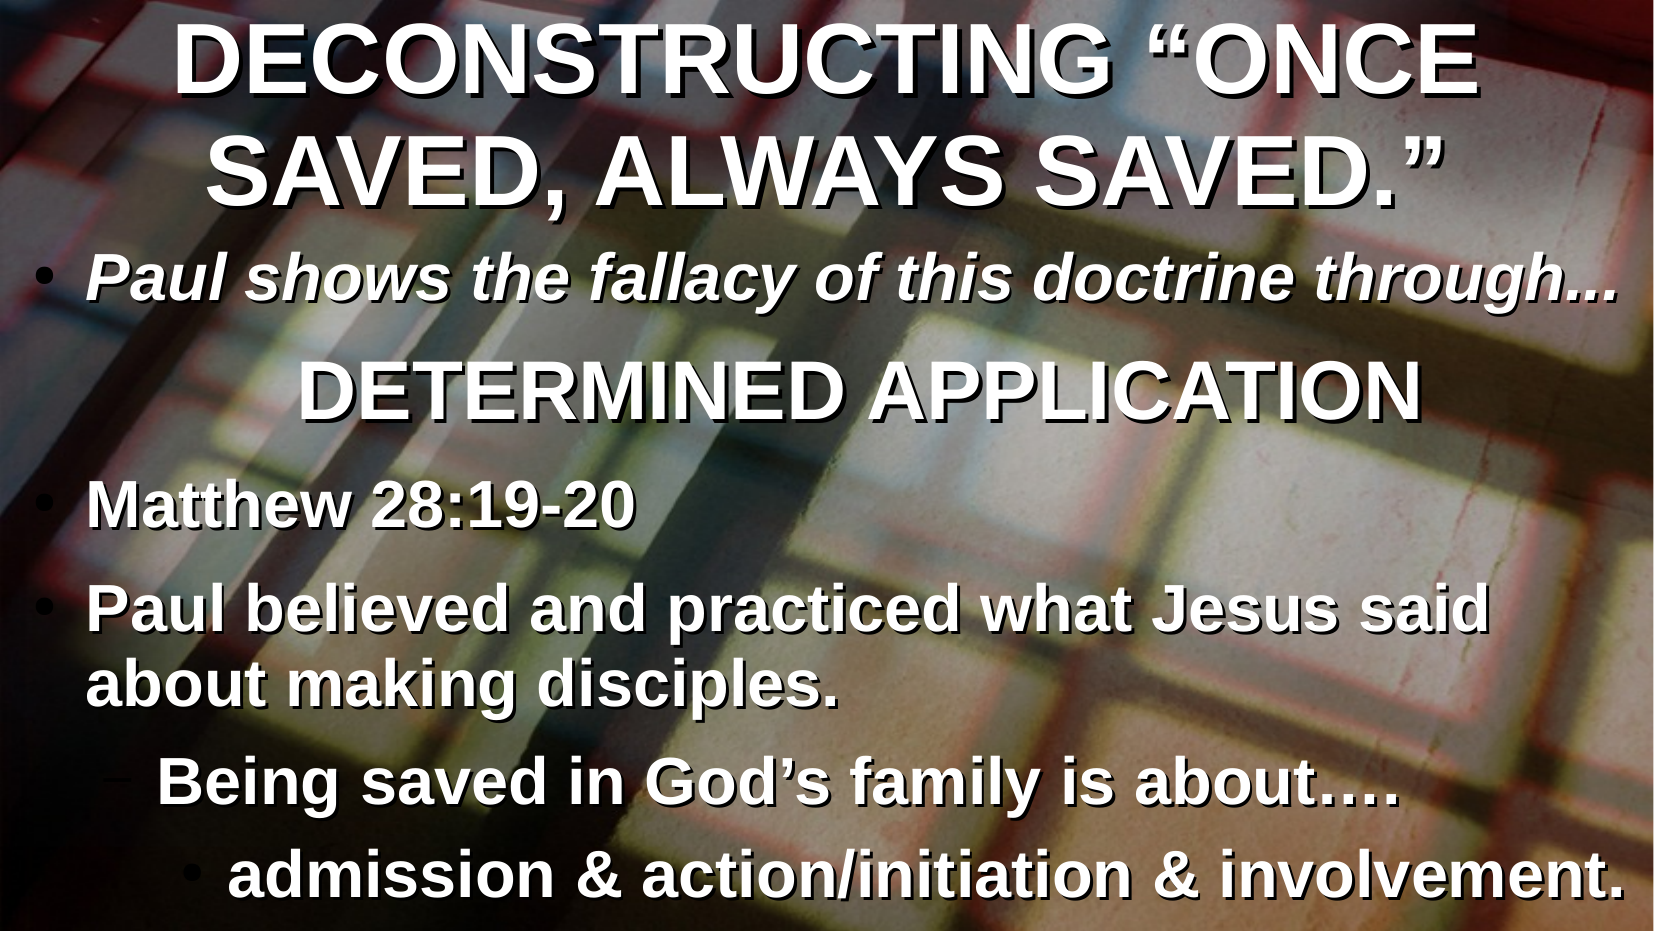

# DECONSTRUCTING “ONCE SAVED, ALWAYS SAVED.”
Paul shows the fallacy of this doctrine through...
DETERMINED APPLICATION
Matthew 28:19-20
Paul believed and practiced what Jesus said about making disciples.
Being saved in God’s family is about….
admission & action/initiation & involvement.